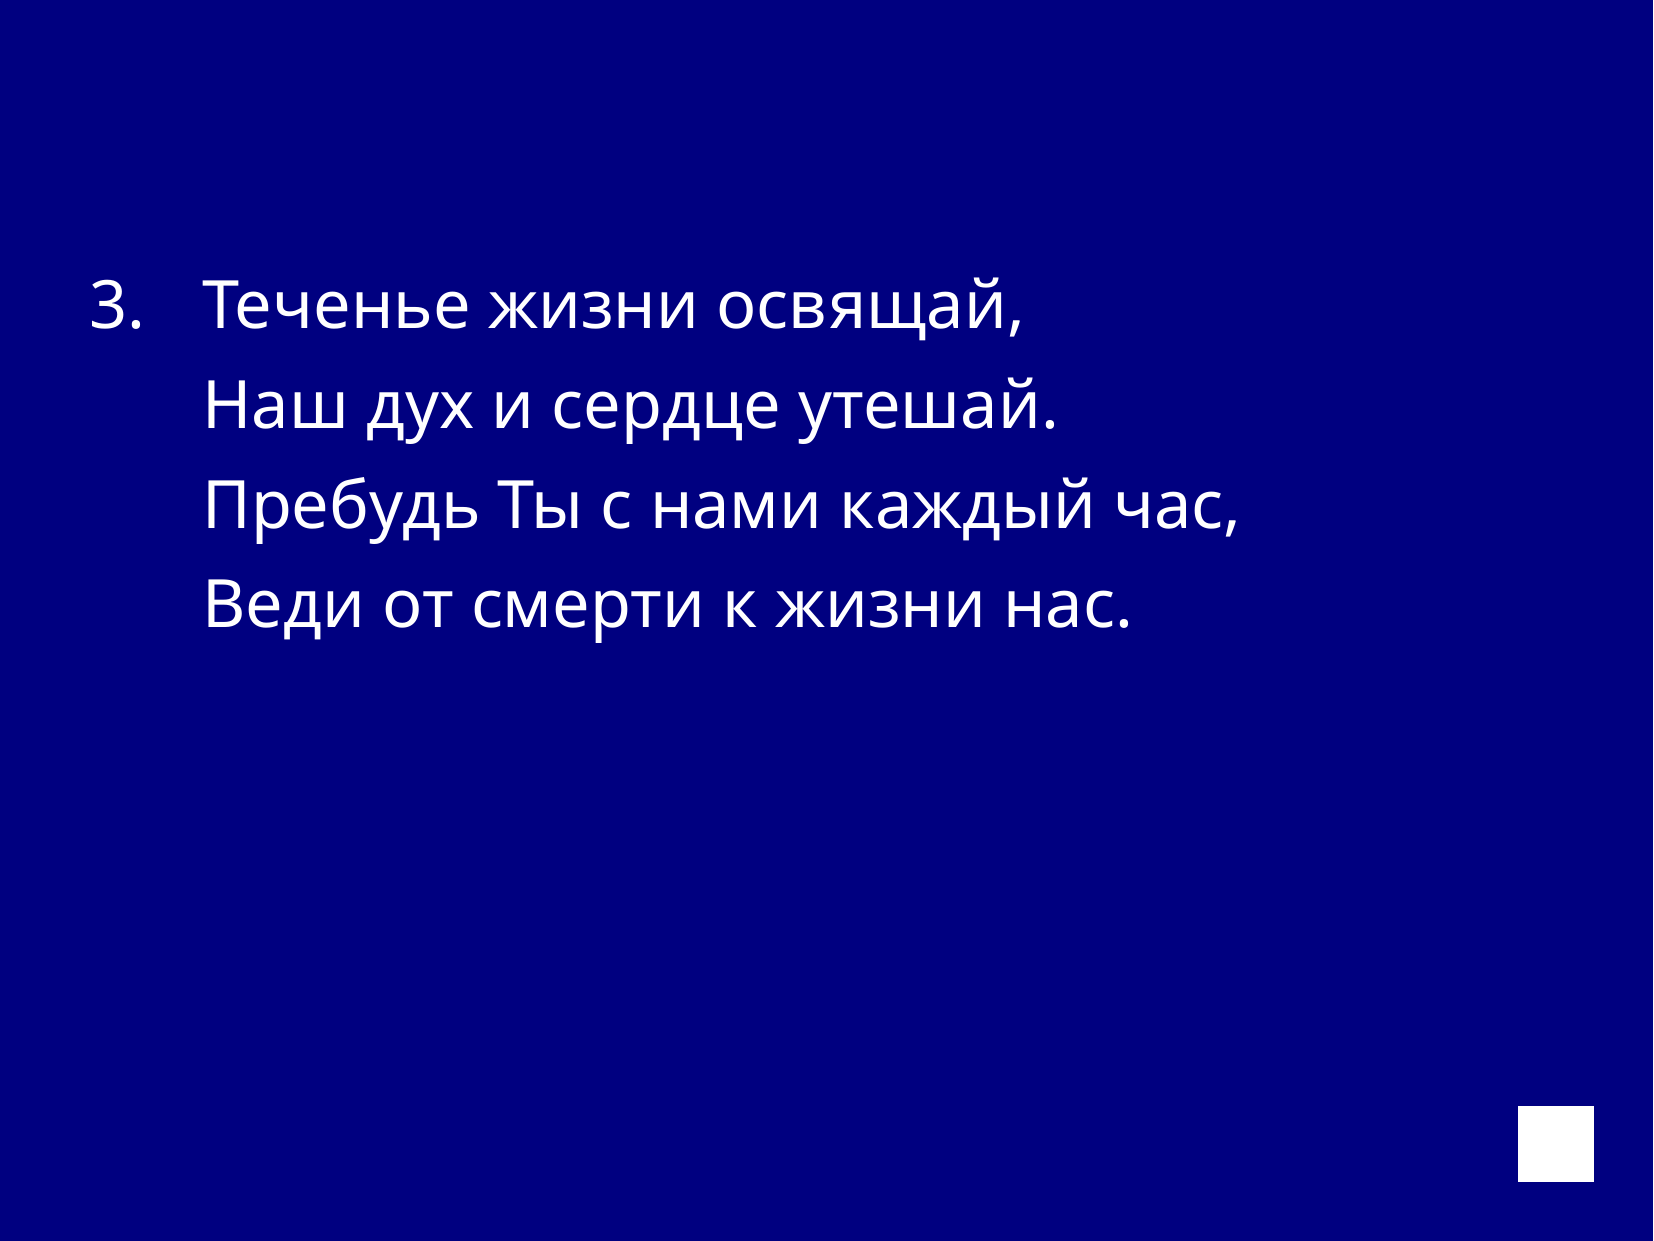

3.	Теченье жизни освящай,
	Наш дух и сердце утешай.
	Пребудь Ты с нами каждый час,
	Веди от смерти к жизни нас.